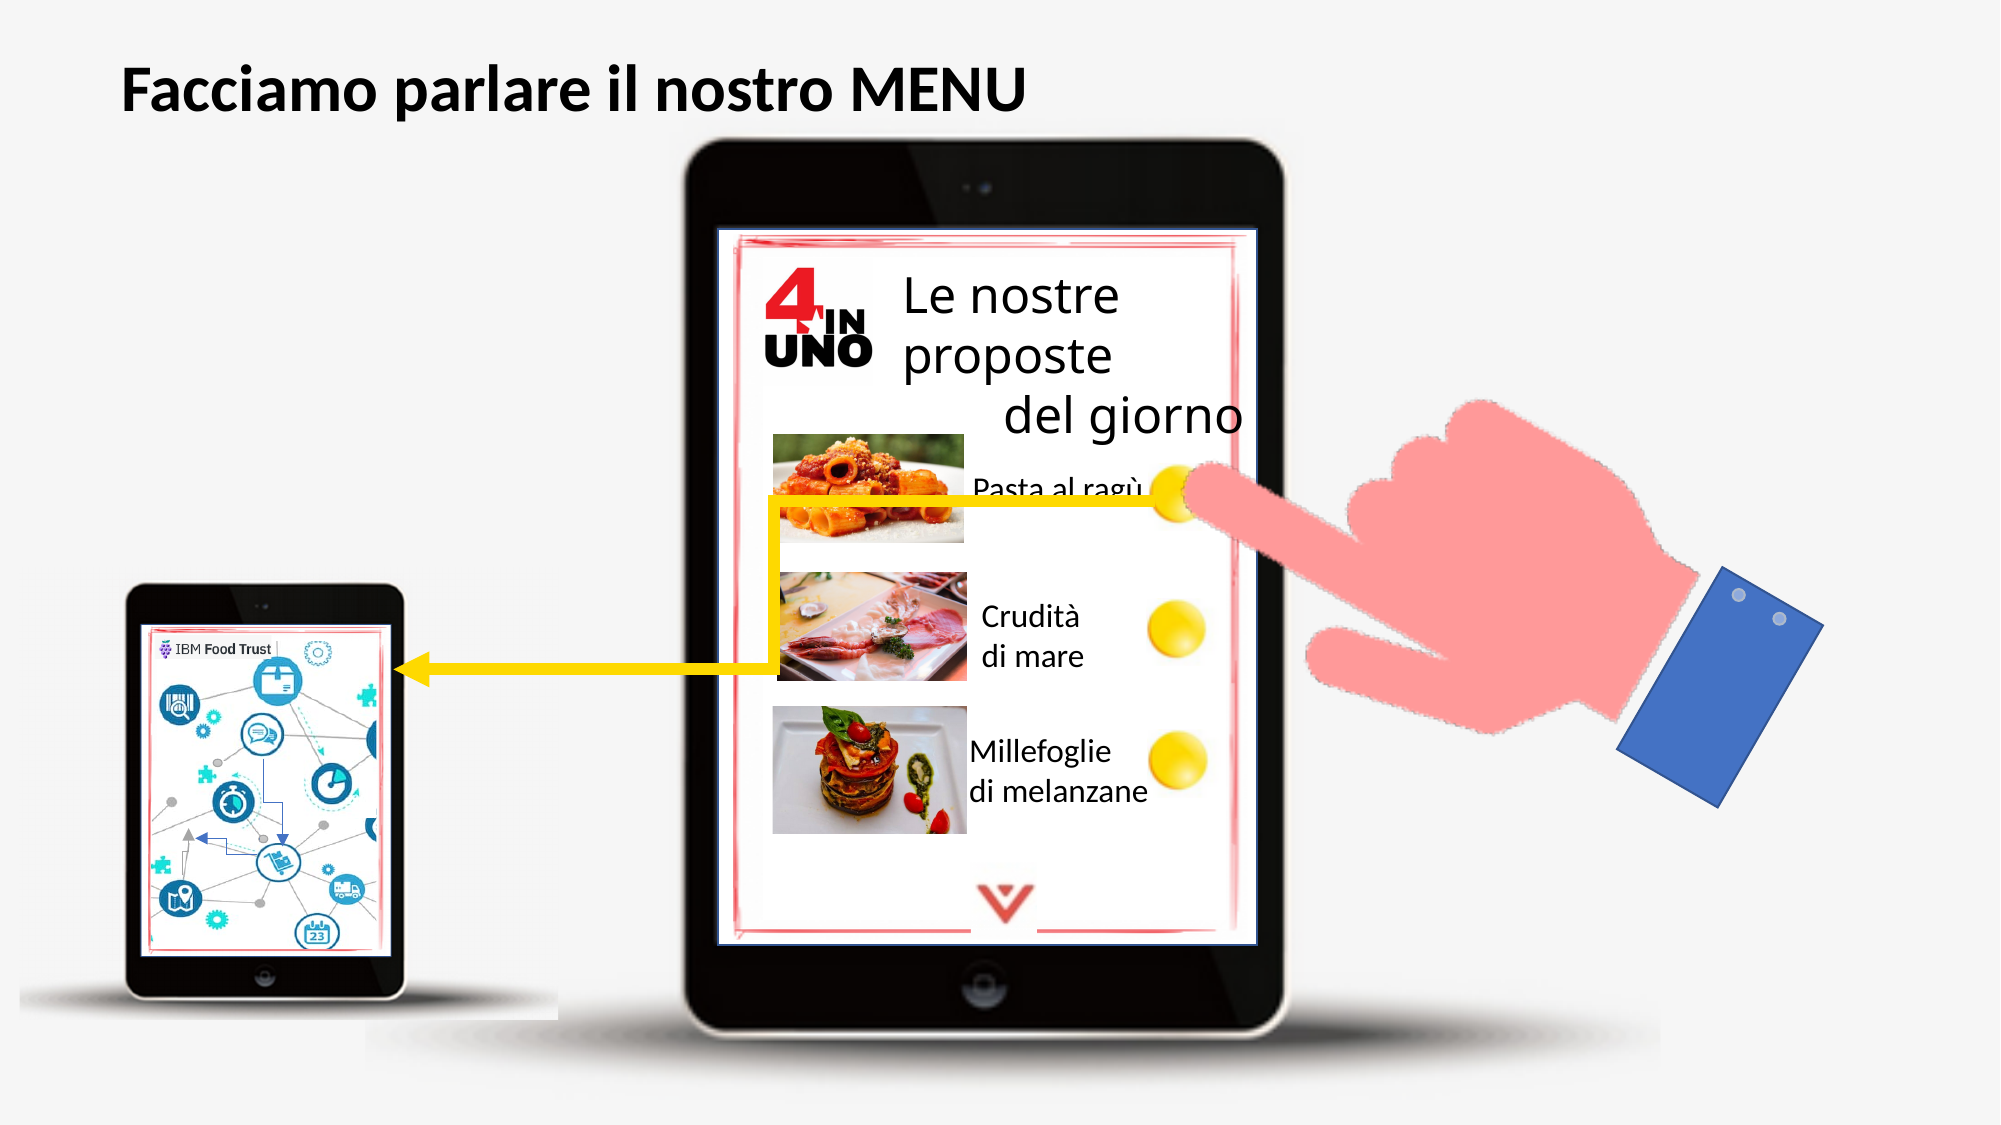

Facciamo parlare il nostro MENU
Le nostre proposte
 del giorno
Pasta al ragù
Crudità
di mare
Millefoglie
di melanzane